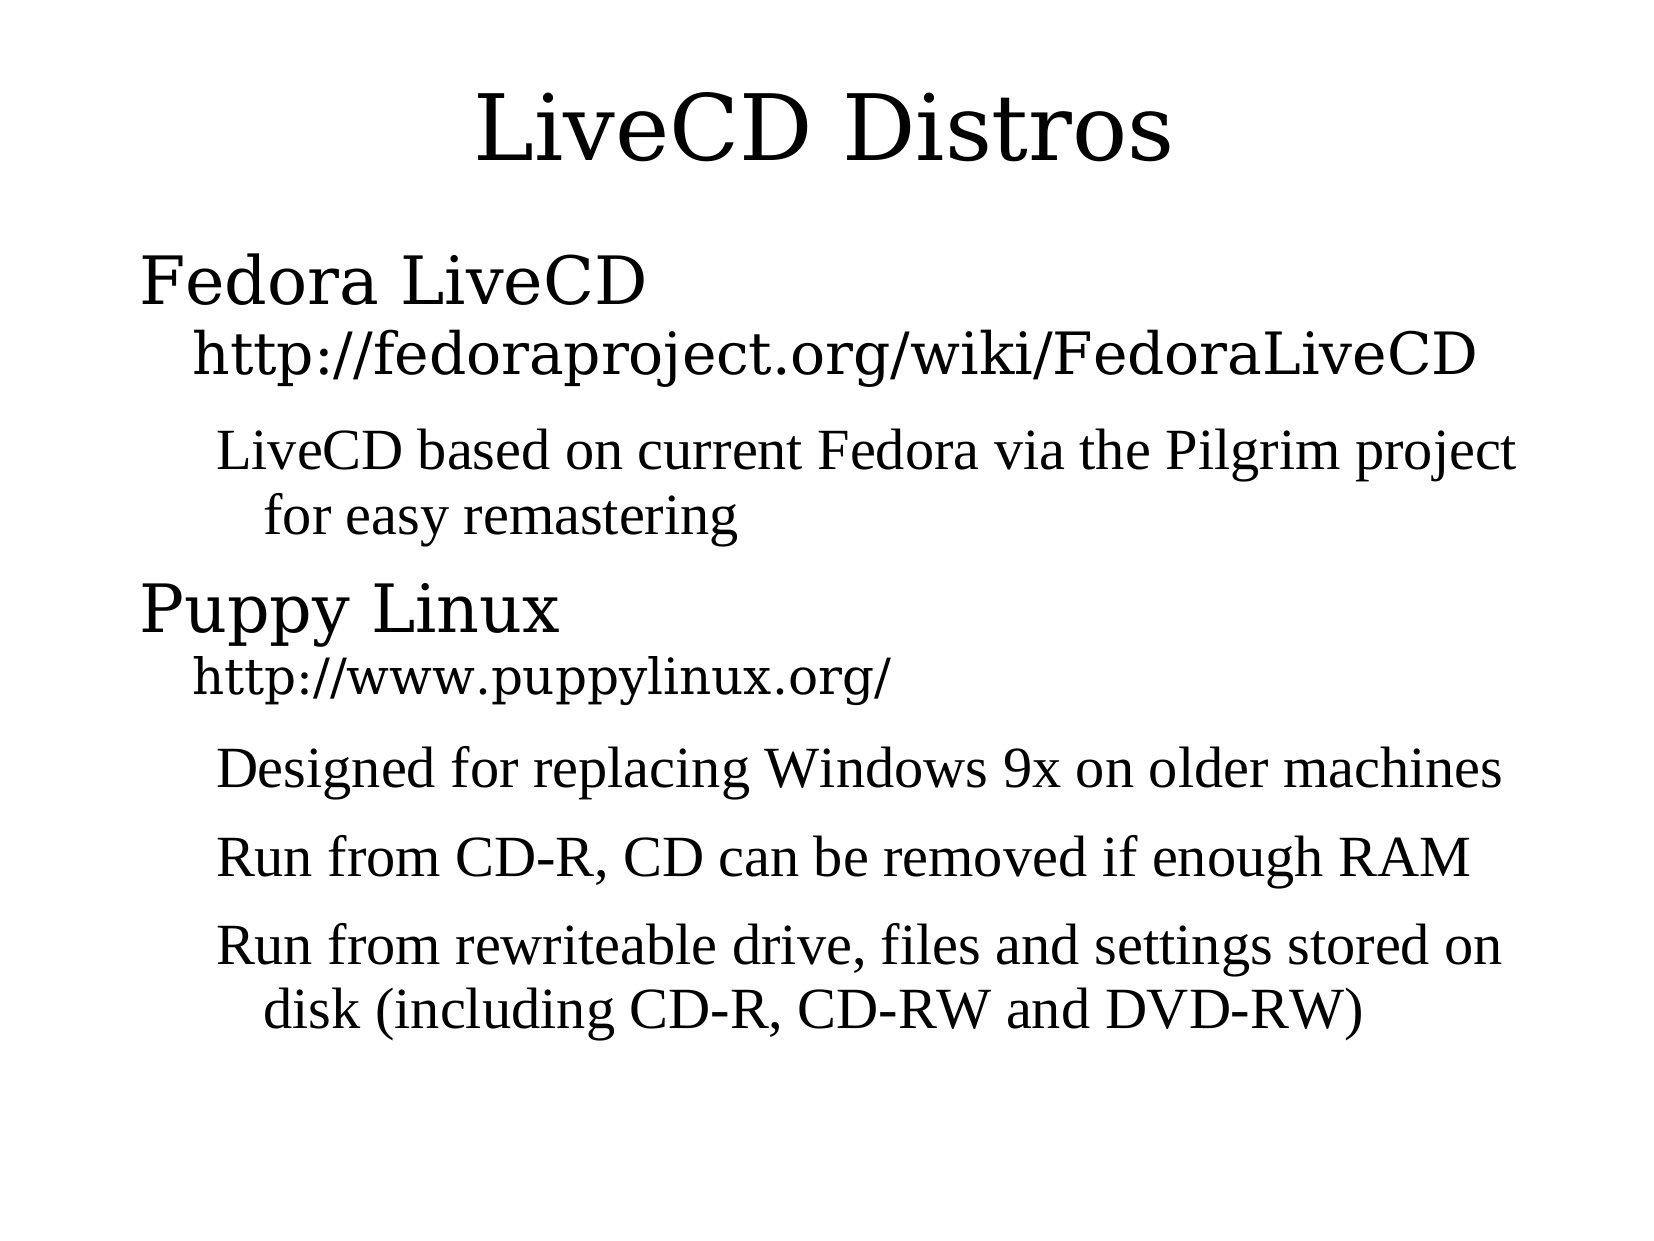

# LiveCD Distros
Fedora LiveCD
http://fedoraproject.org/wiki/FedoraLiveCD
LiveCD based on current Fedora via the Pilgrim project for easy remastering
Puppy Linux
http://www.puppylinux.org/
Designed for replacing Windows 9x on older machines
Run from CD-R, CD can be removed if enough RAM
Run from rewriteable drive, files and settings stored on disk (including CD-R, CD-RW and DVD-RW)